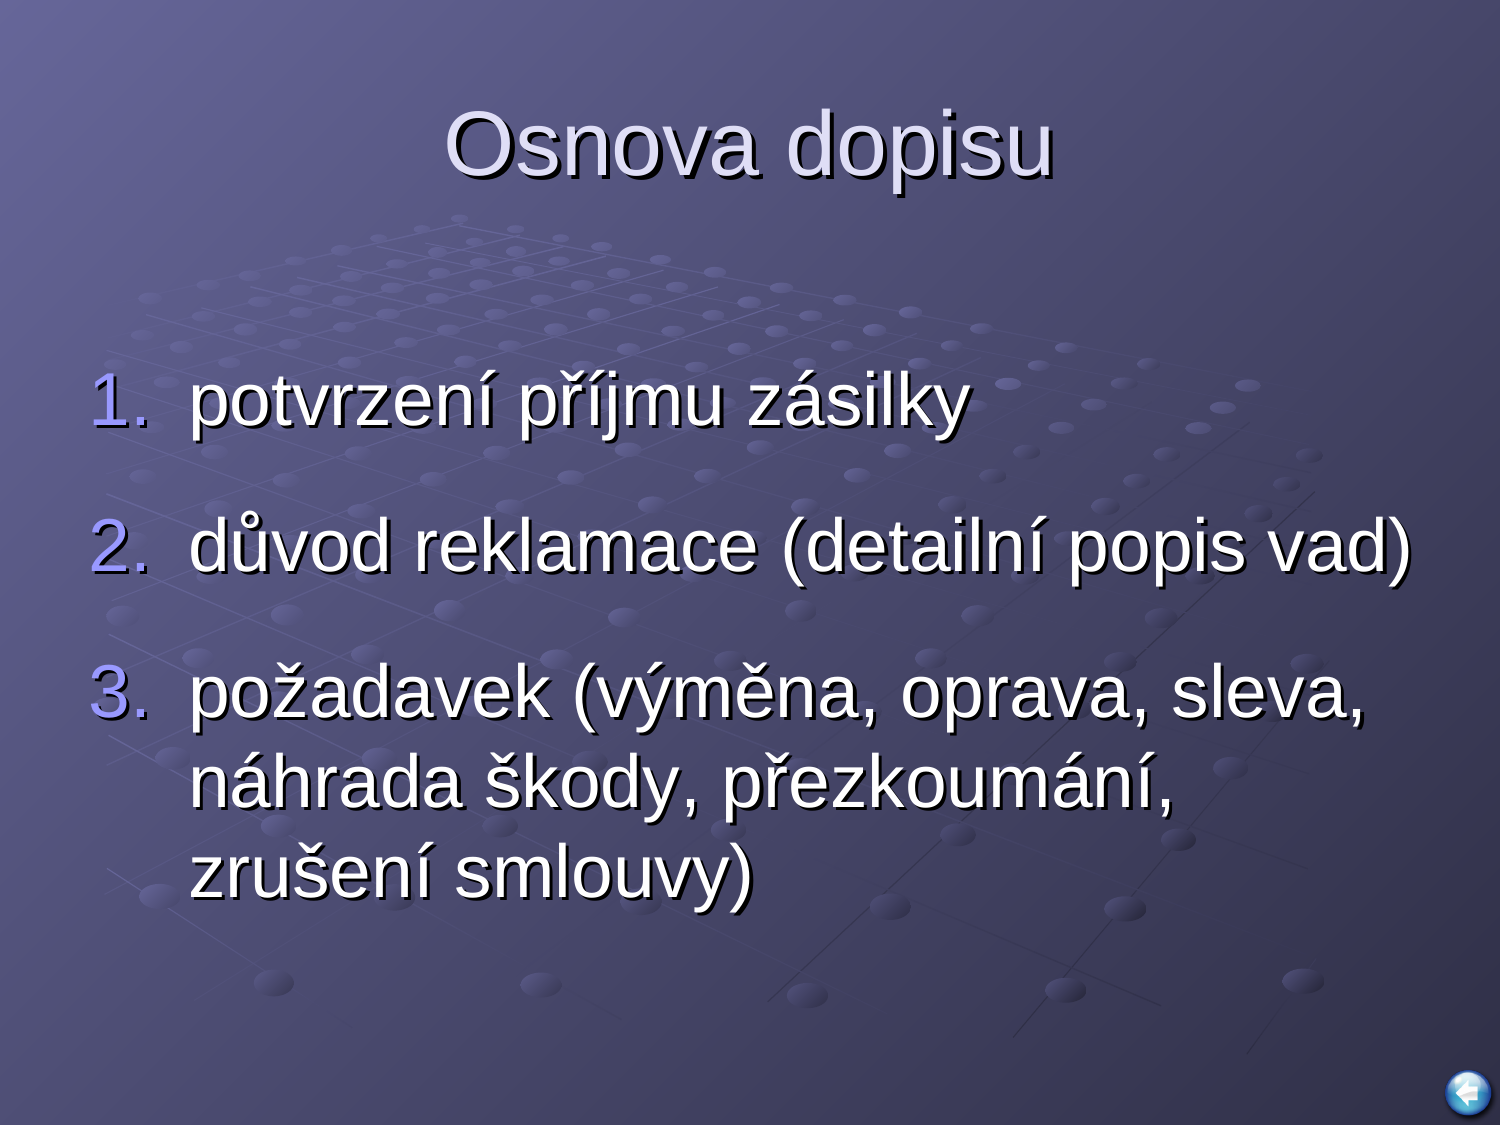

# Osnova dopisu
potvrzení příjmu zásilky
důvod reklamace (detailní popis vad)‏
požadavek (výměna, oprava, sleva, náhrada škody, přezkoumání, zrušení smlouvy)‏